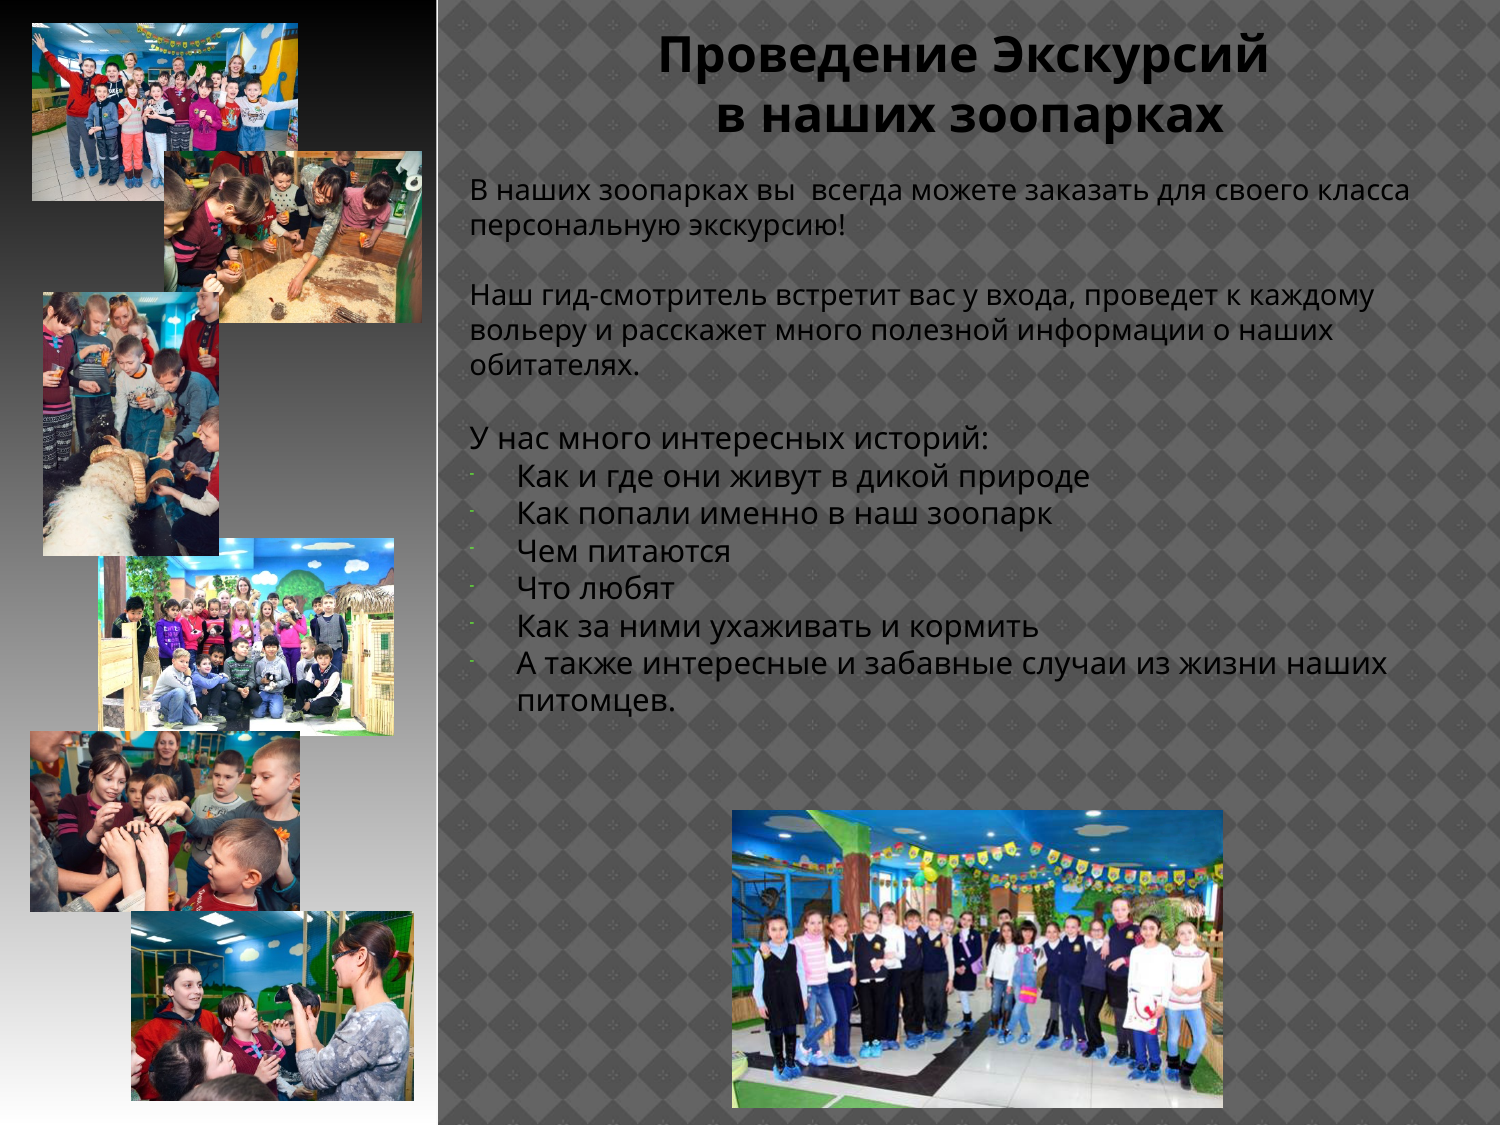

Проведение Экскурсий
в наших зоопарках
В наших зоопарках вы всегда можете заказать для своего класса персональную экскурсию!
Наш гид-смотритель встретит вас у входа, проведет к каждому вольеру и расскажет много полезной информации о наших обитателях.
У нас много интересных историй:
Как и где они живут в дикой природе
Как попали именно в наш зоопарк
Чем питаются
Что любят
Как за ними ухаживать и кормить
А также интересные и забавные случаи из жизни наших питомцев.